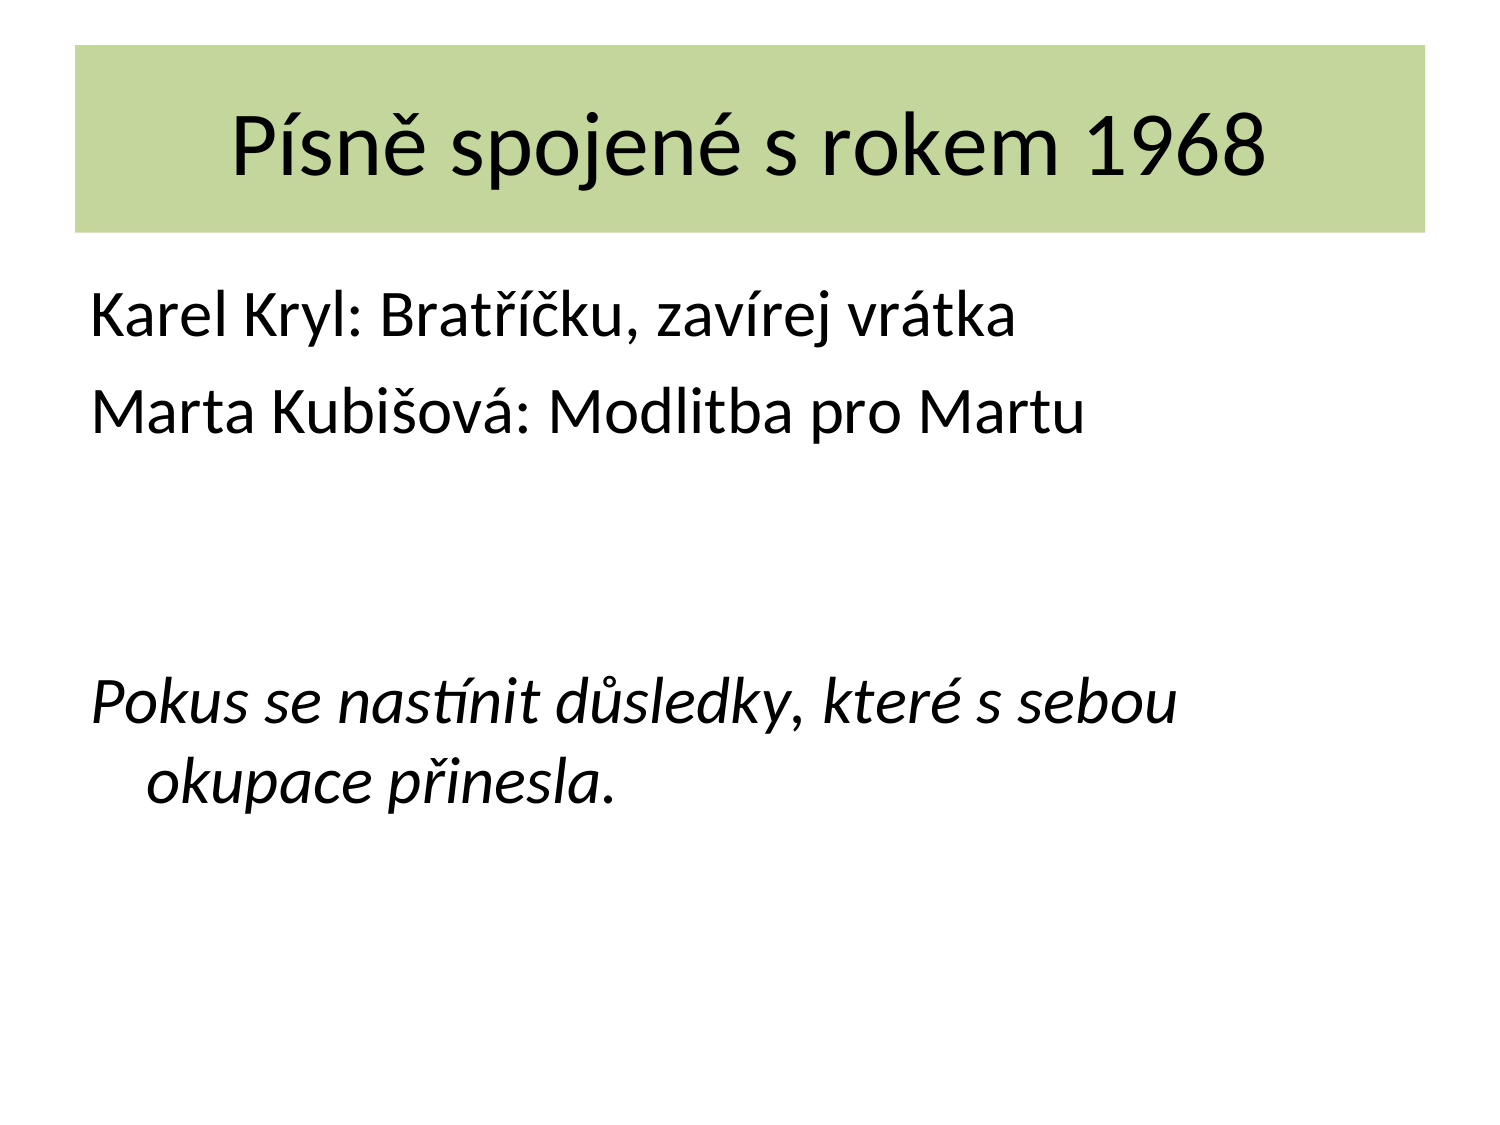

# Písně spojené s rokem 1968
Karel Kryl: Bratříčku, zavírej vrátka
Marta Kubišová: Modlitba pro Martu
Pokus se nastínit důsledky, které s sebou okupace přinesla.